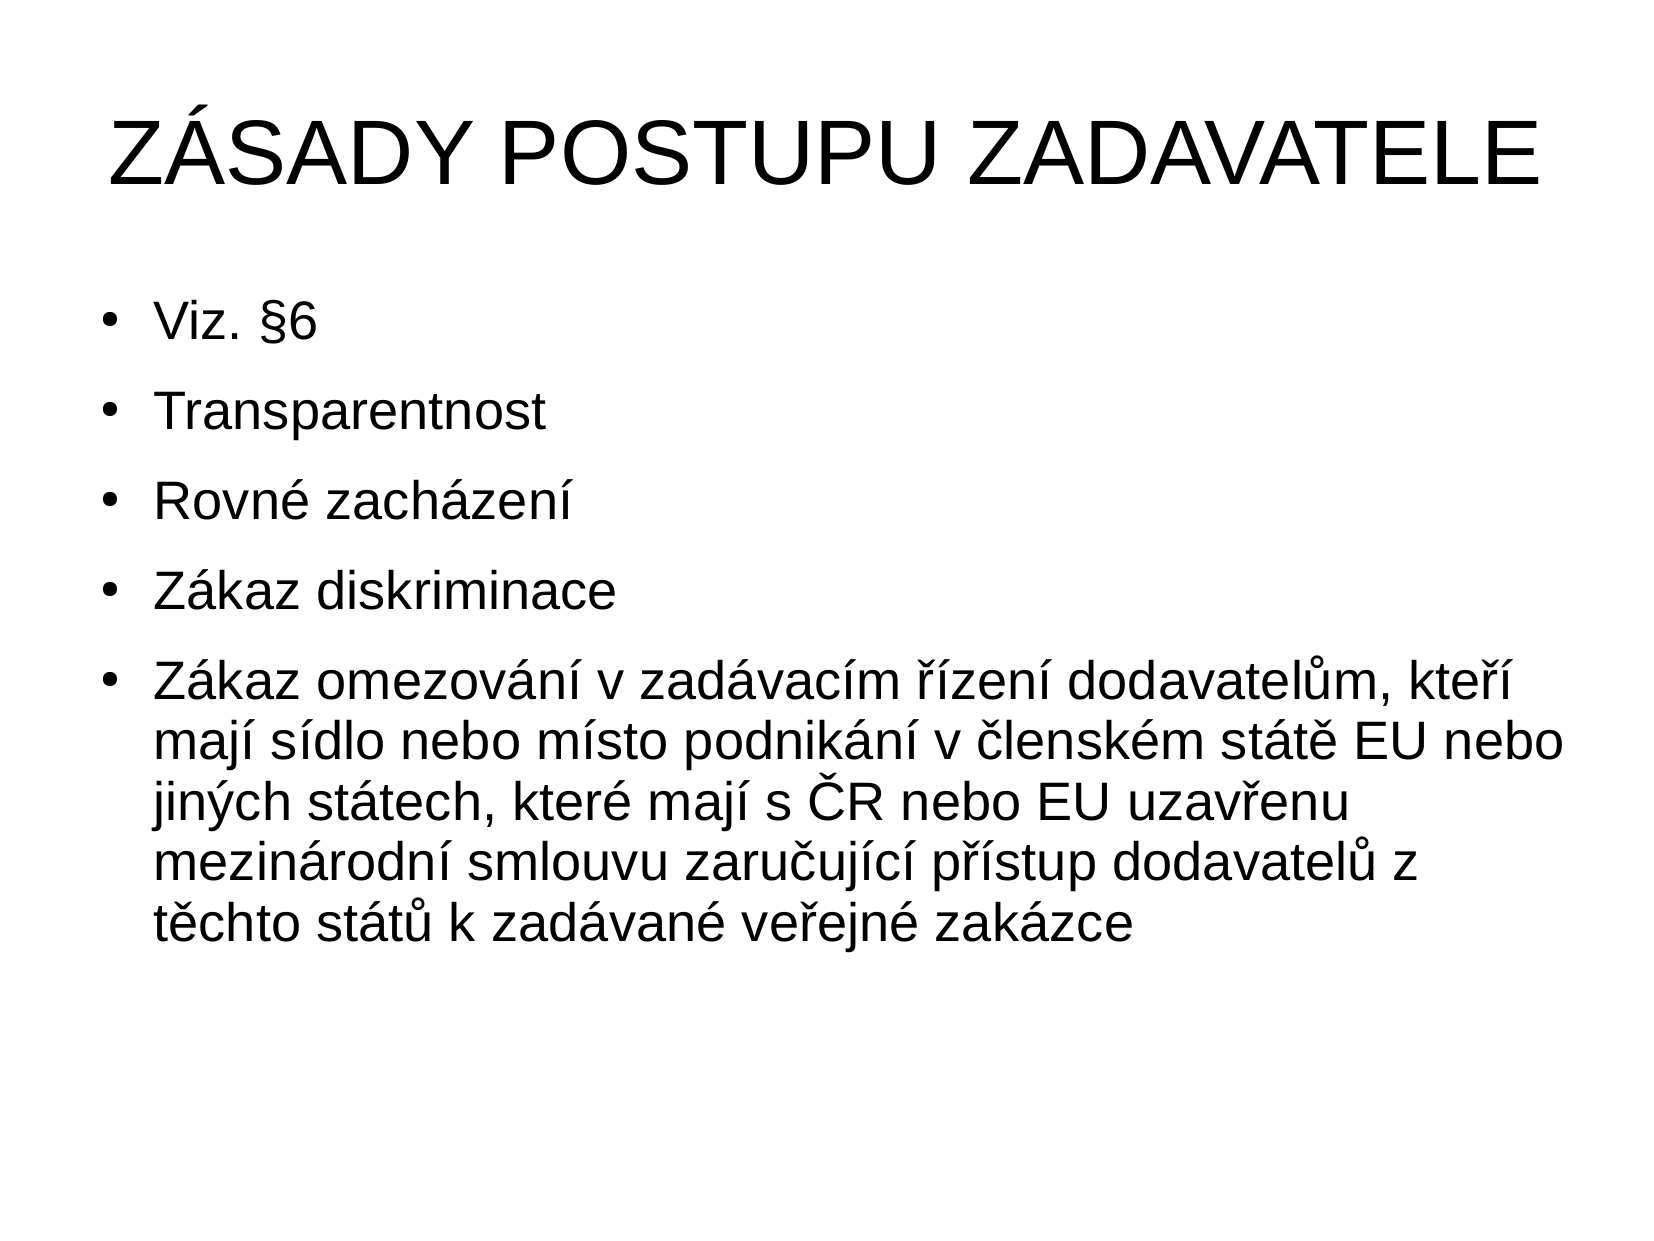

# ZÁSADY POSTUPU ZADAVATELE
Viz. §6
Transparentnost
Rovné zacházení
Zákaz diskriminace
Zákaz omezování v zadávacím řízení dodavatelům, kteří mají sídlo nebo místo podnikání v členském státě EU nebo jiných státech, které mají s ČR nebo EU uzavřenu mezinárodní smlouvu zaručující přístup dodavatelů z těchto států k zadávané veřejné zakázce